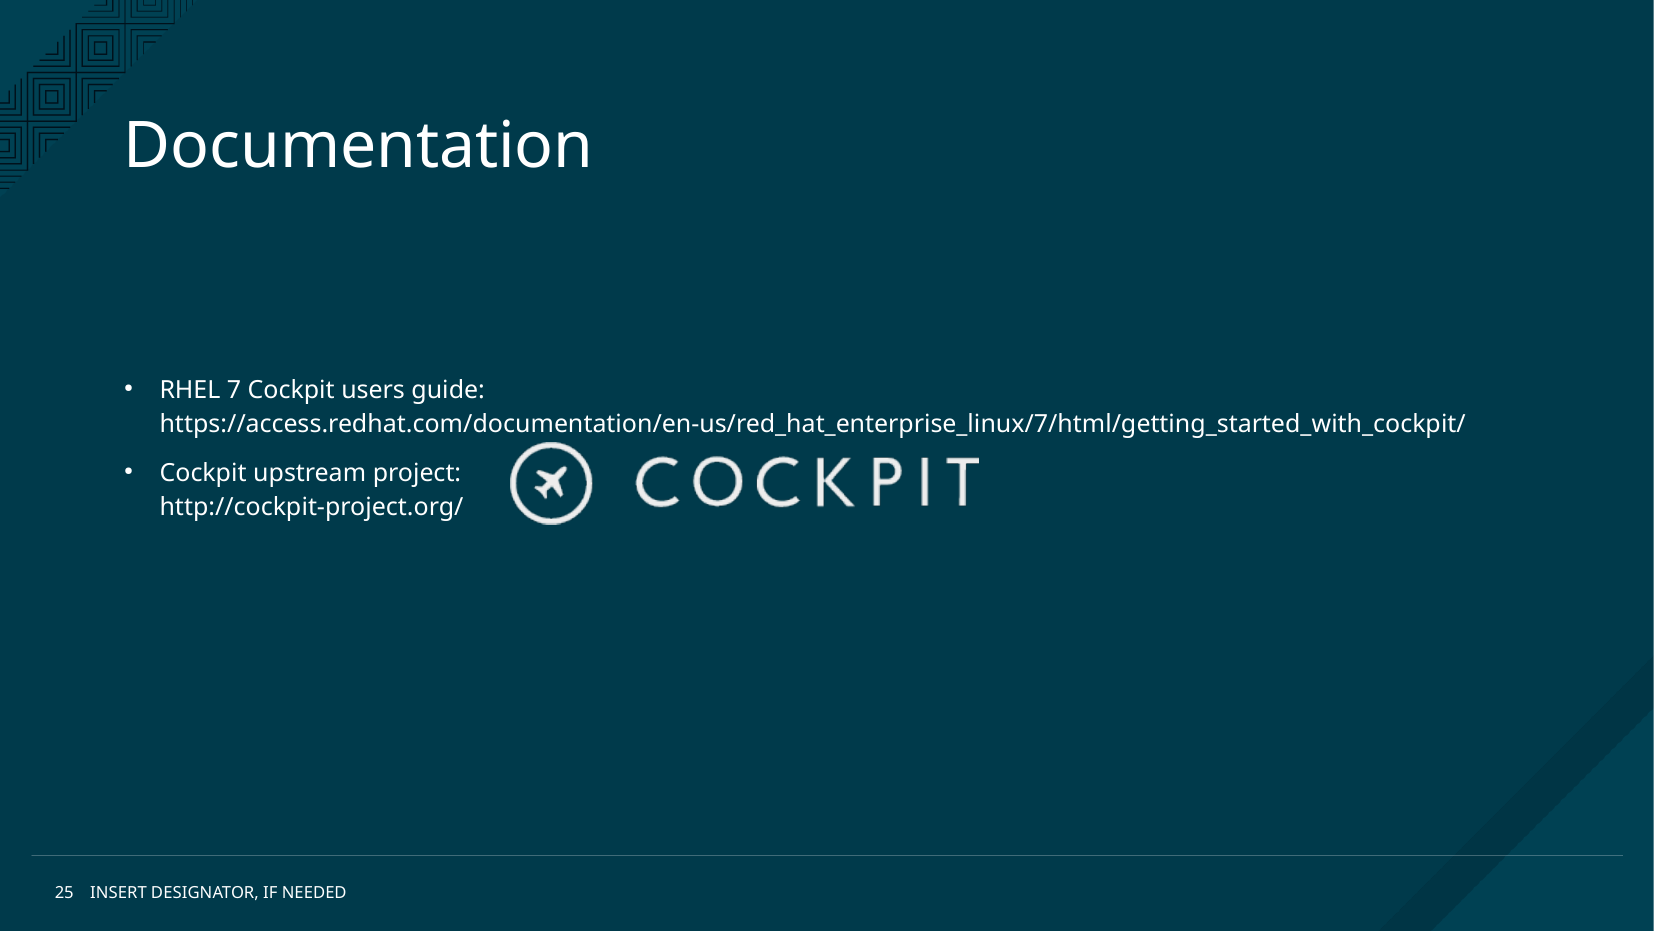

# Documentation
RHEL 7 Cockpit users guide:
https://access.redhat.com/documentation/en-us/red_hat_enterprise_linux/7/html/getting_started_with_cockpit/
Cockpit upstream project:
http://cockpit-project.org/
25
INSERT DESIGNATOR, IF NEEDED